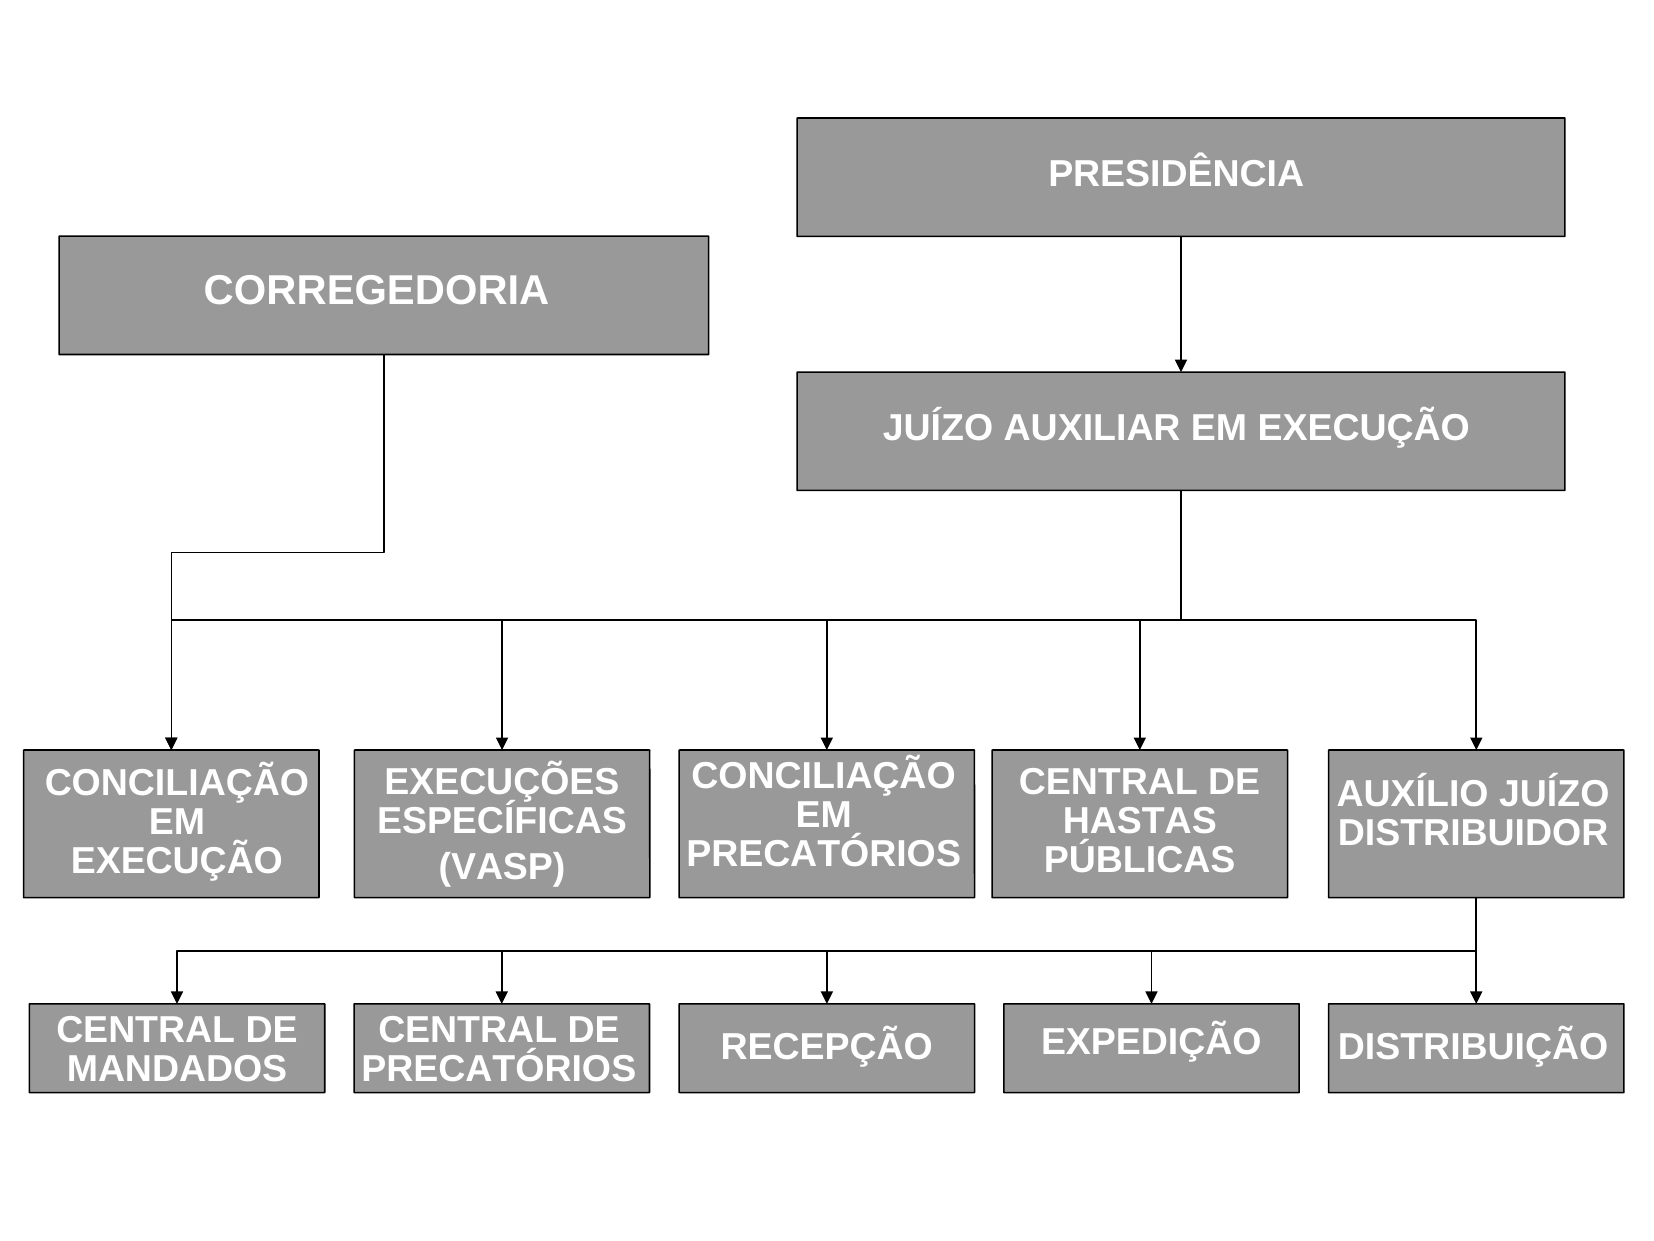

PRESIDÊNCIA
CORREGEDORIA
JUÍZO AUXILIAR EM EXECUÇÃO
CONCILIAÇÃO EM PRECATÓRIOS
EXECUÇÕES ESPECÍFICAS (VASP)‏
CENTRAL DE HASTAS PÚBLICAS
CONCILIAÇÃO EM EXECUÇÃO
AUXÍLIO JUÍZO DISTRIBUIDOR
CENTRAL DE MANDADOS
CENTRAL DE PRECATÓRIOS
EXPEDIÇÃO
RECEPÇÃO
DISTRIBUIÇÃO